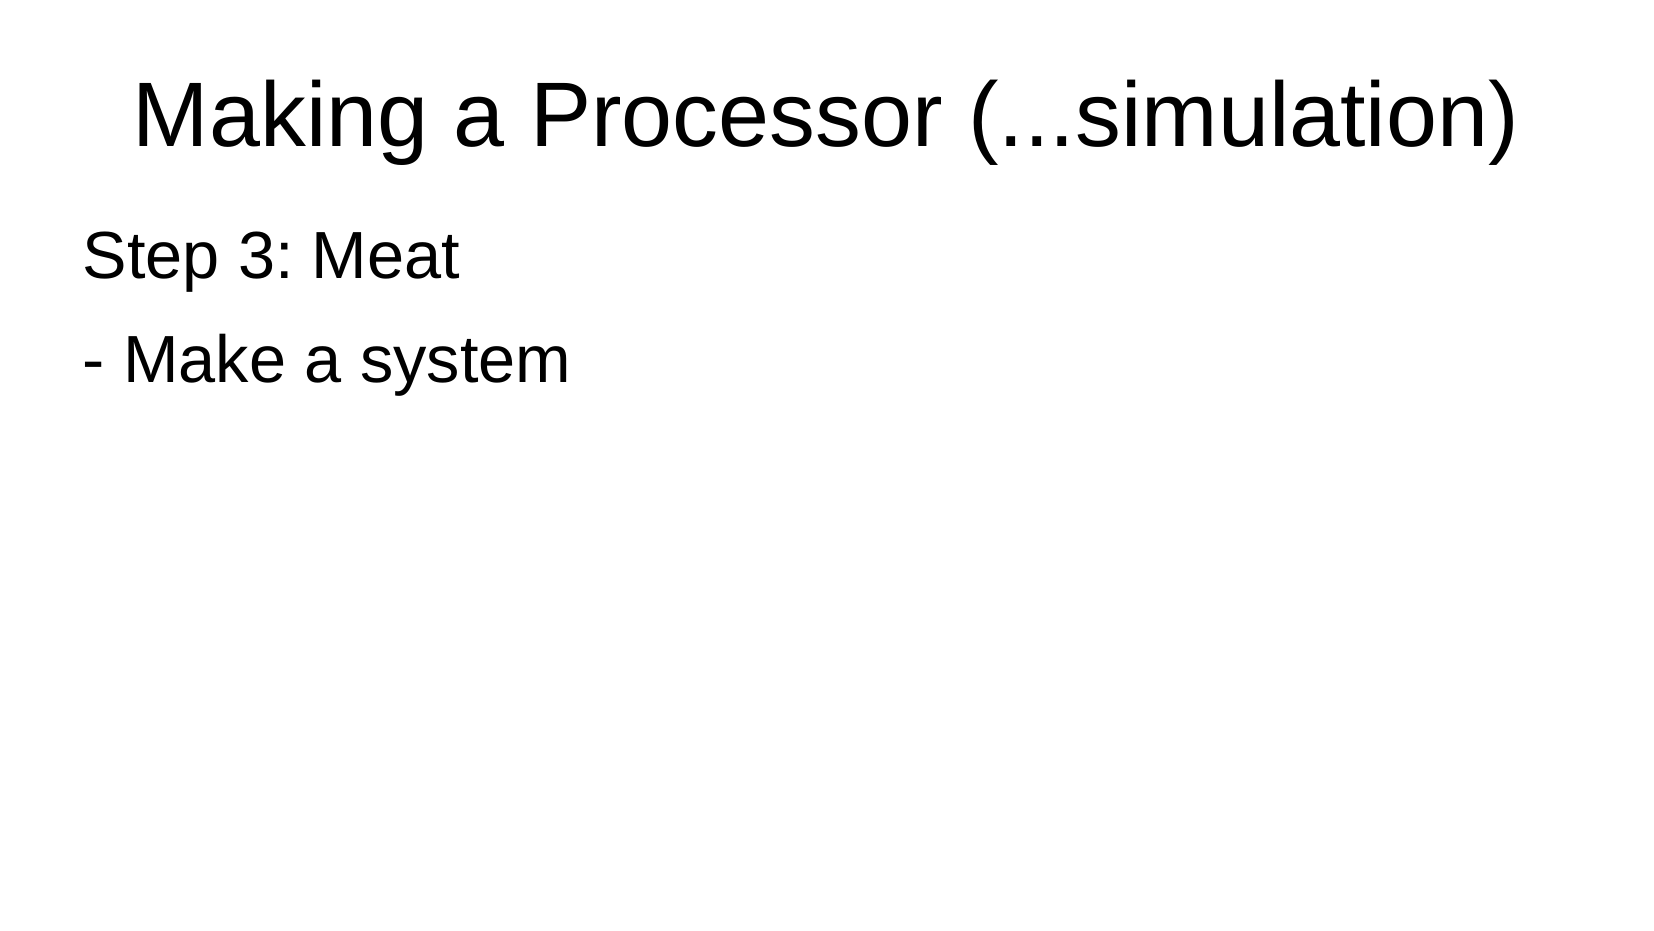

# Making a Processor (...simulation)
Step 3: Meat
- Make a system